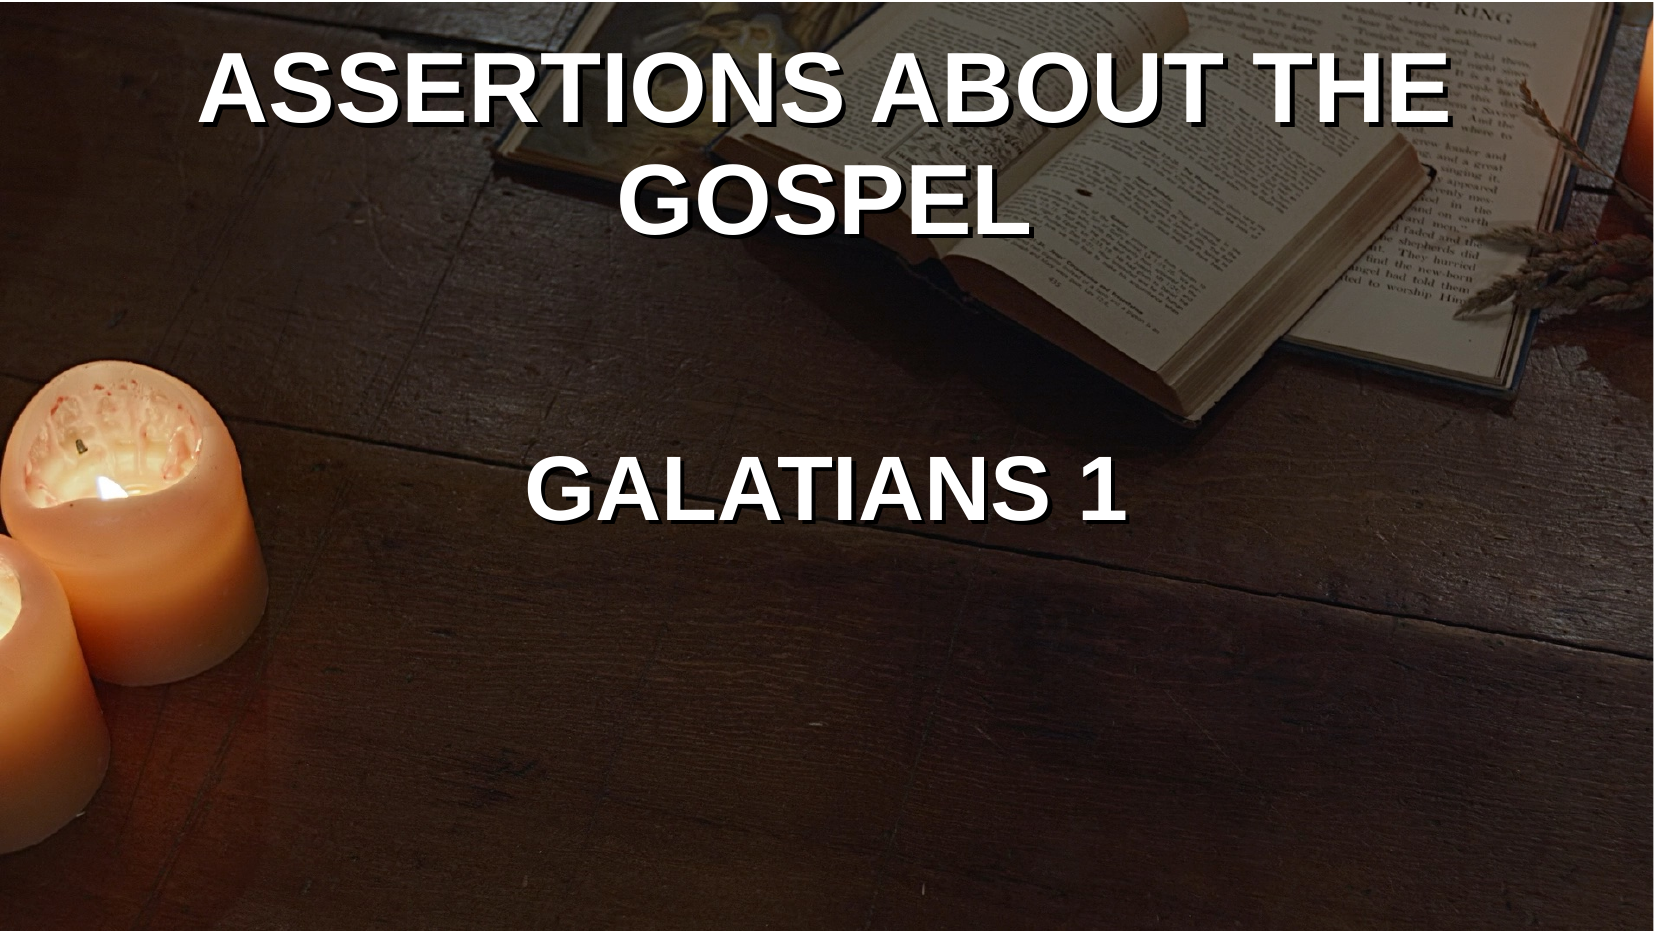

# ASSERTIONS ABOUT THE GOSPEL
GALATIANS 1